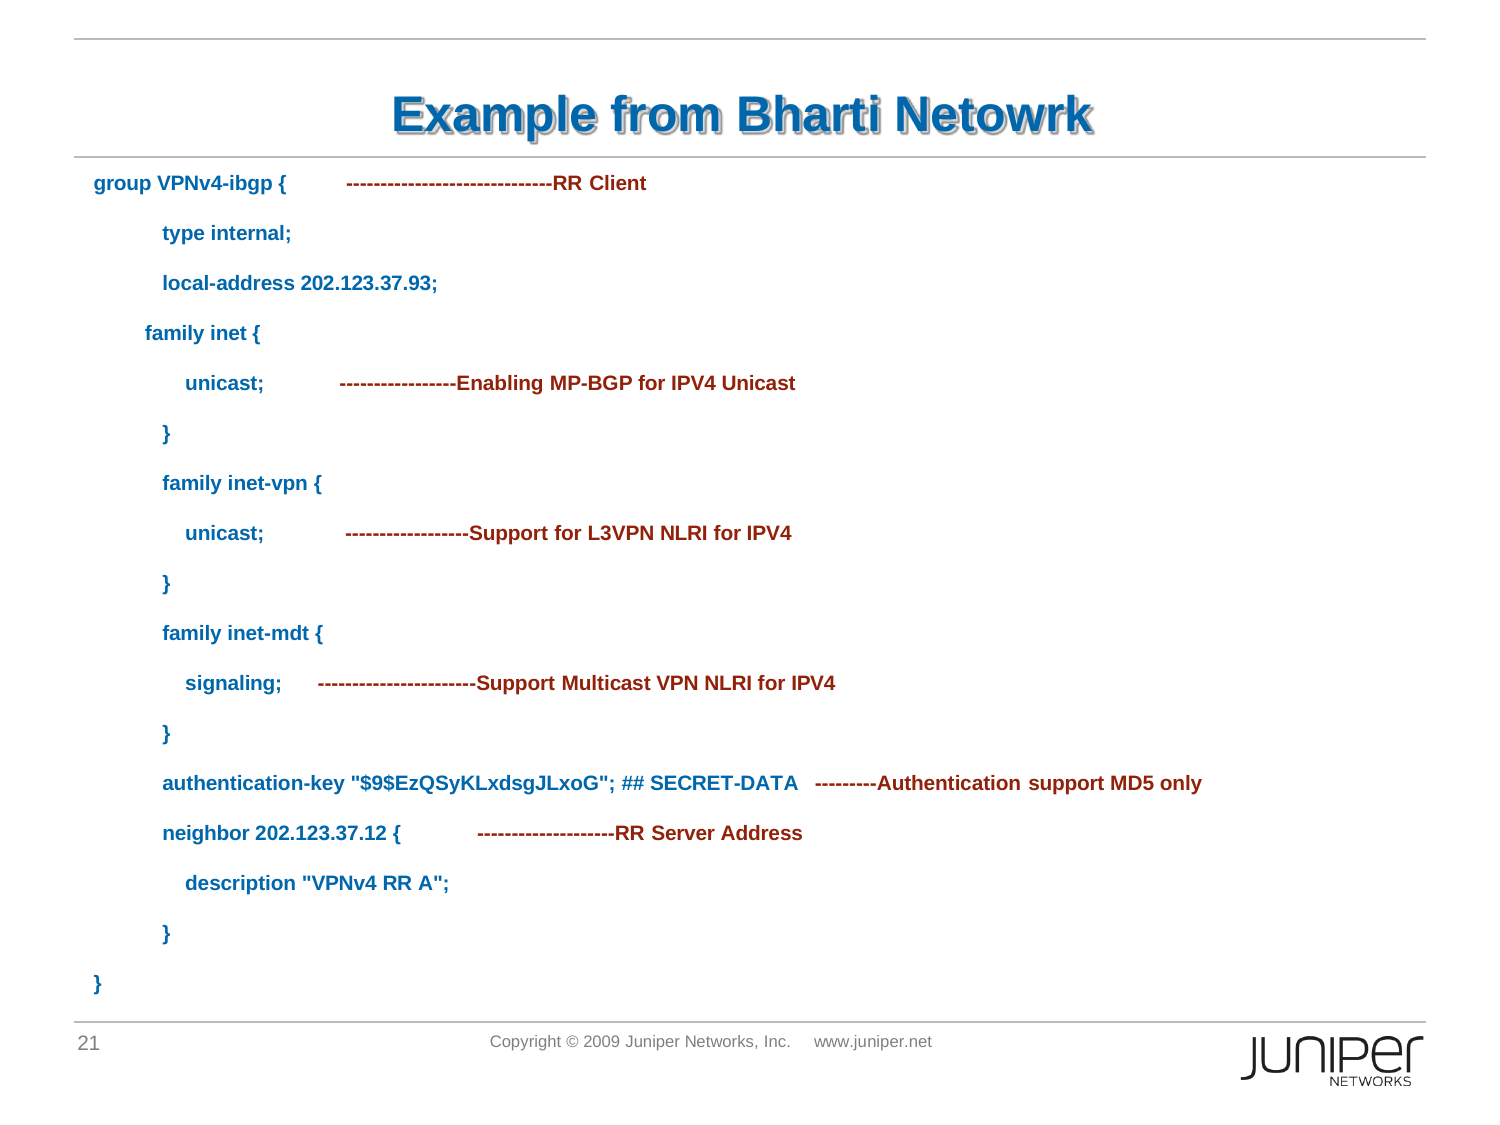

Example from Bharti Netowrk
group VPNv4-ibgp {
------------------------------RR Client
type internal;
local-address 202.123.37.93;
family inet {
unicast;
-----------------Enabling MP-BGP for IPV4 Unicast
}
family inet-vpn {
unicast;
------------------Support for L3VPN NLRI for IPV4
}
family inet-mdt {
signaling;
-----------------------Support Multicast VPN NLRI for IPV4
}
authentication-key "$9$EzQSyKLxdsgJLxoG"; ## SECRET-DATA ---------Authentication support MD5 only
neighbor 202.123.37.12 {	--------------------RR Server Address
description "VPNv4 RR A";
}
}
Copyright © 2009 Juniper Networks, Inc.	www.juniper.net